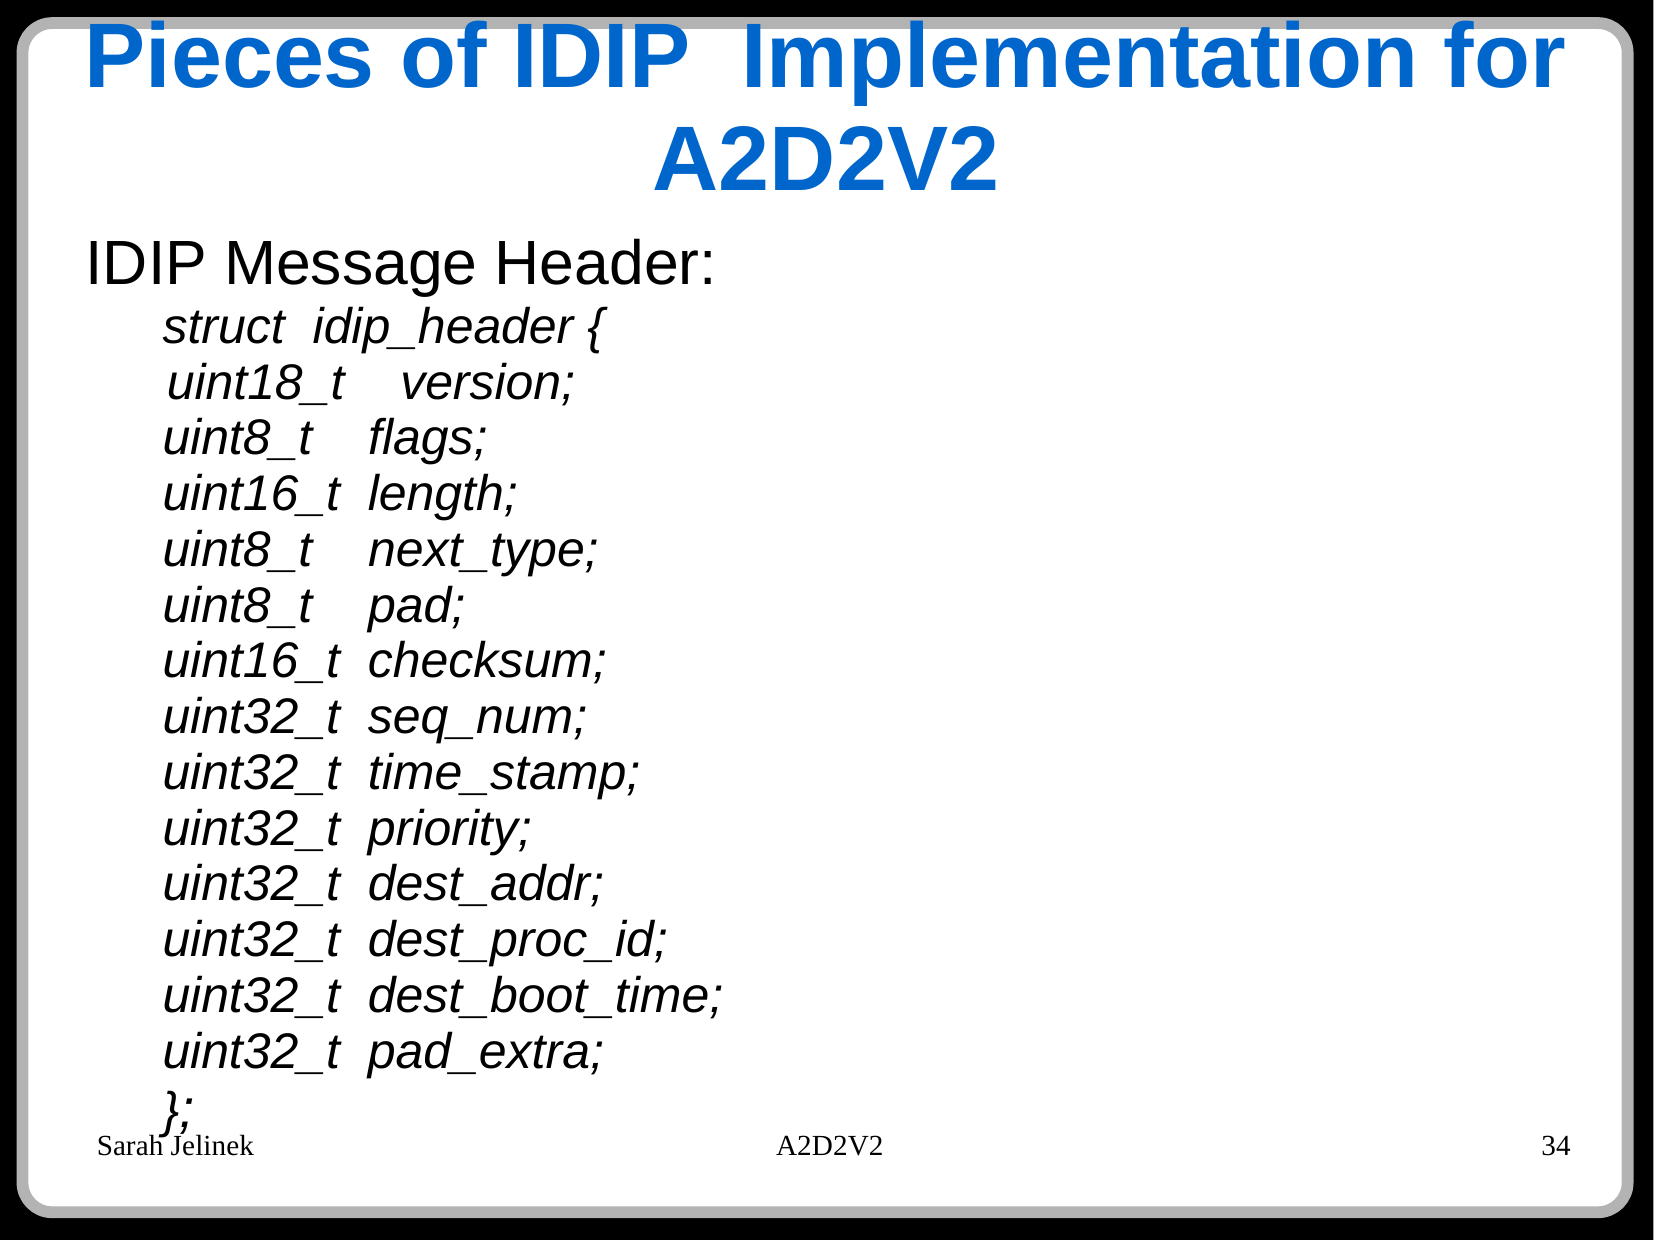

# Pieces of IDIP Implementation for A2D2V2
IDIP Message Header:
struct idip_header {
 uint18_t version;
uint8_t flags;
uint16_t length;
uint8_t next_type;
uint8_t pad;
uint16_t checksum;
uint32_t seq_num;
uint32_t time_stamp;
uint32_t priority;
uint32_t dest_addr;
uint32_t dest_proc_id;
uint32_t dest_boot_time;
uint32_t pad_extra;
};
Sarah Jelinek A2D2V2
34